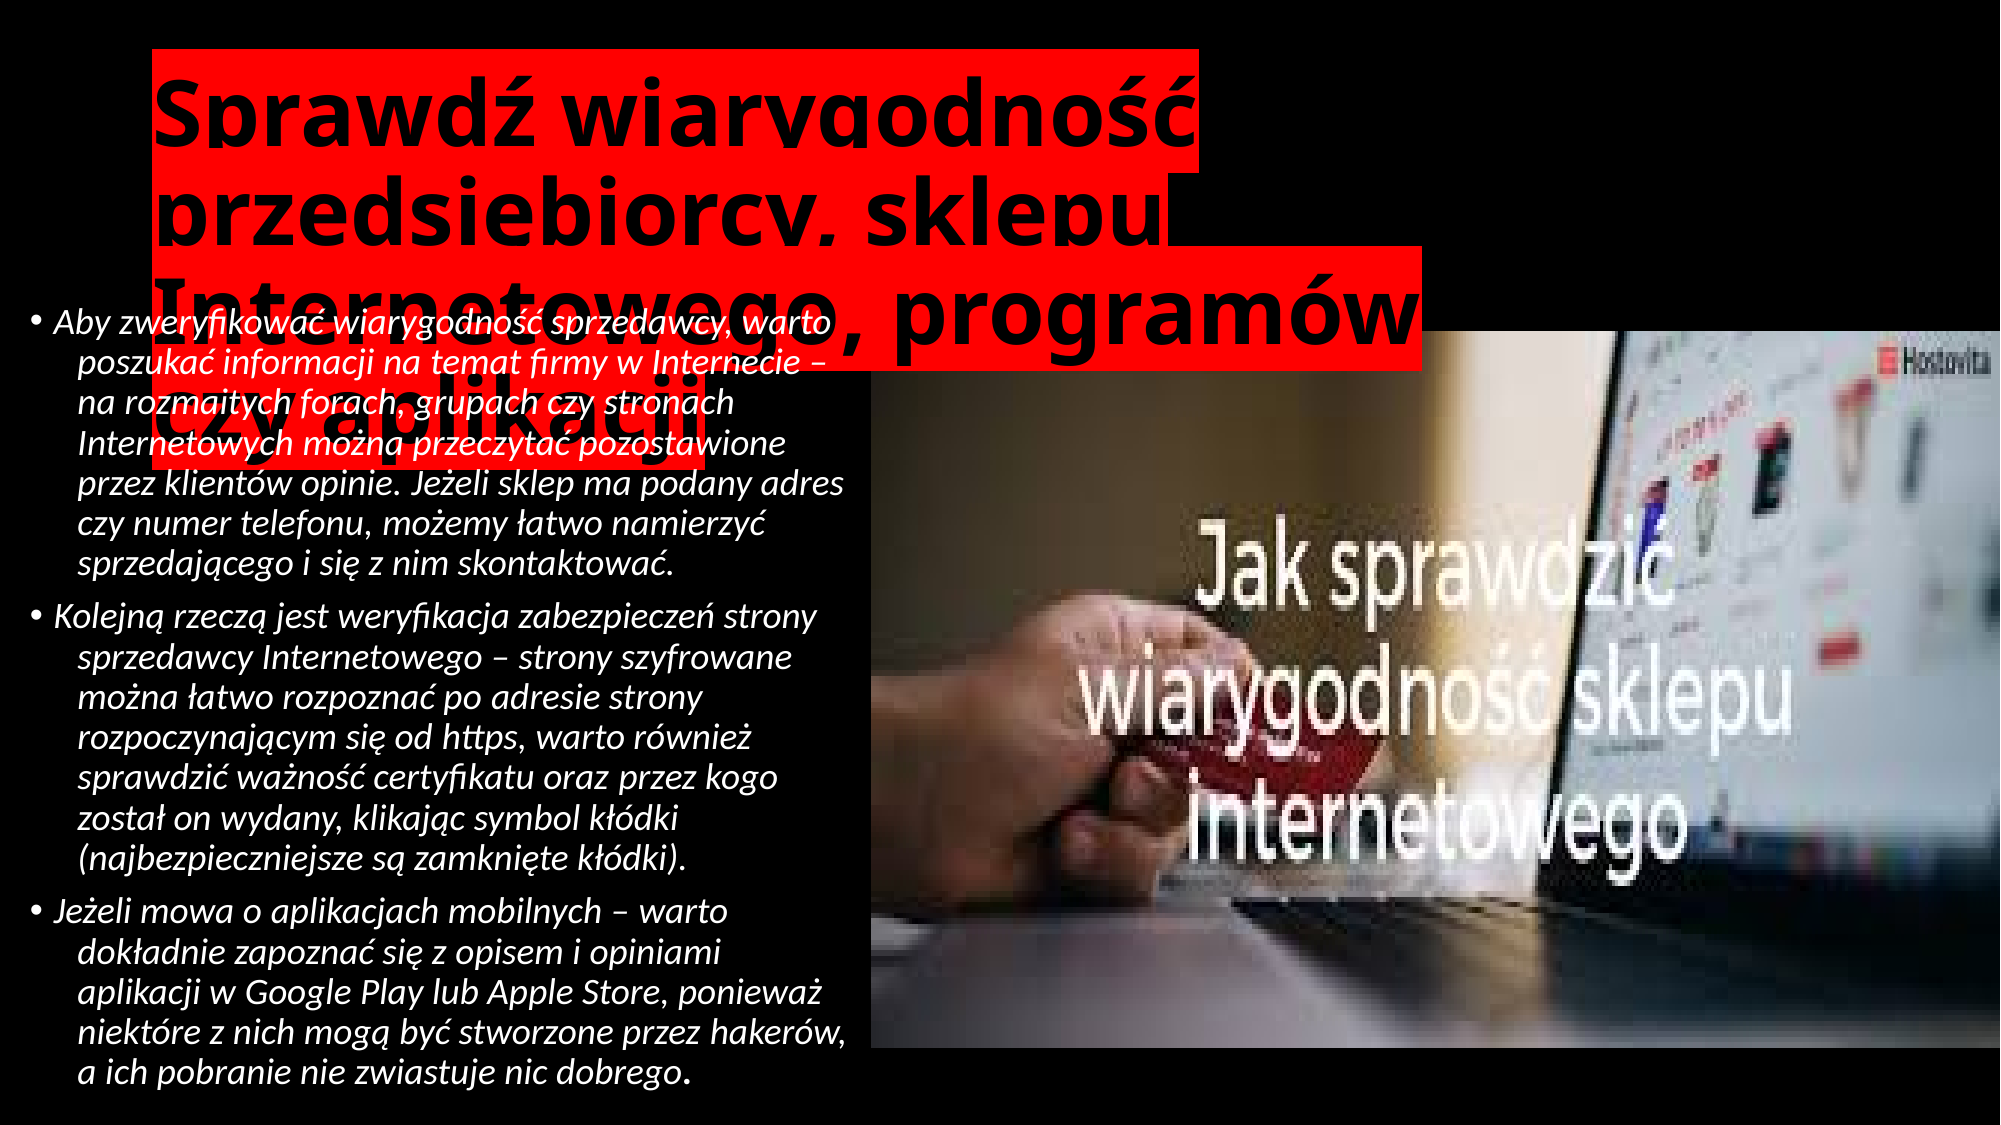

Sprawdź wiarygodność przedsiębiorcy, sklepu Internetowego, programów czy aplikacji
Aby zweryfikować wiarygodność sprzedawcy, warto poszukać informacji na temat firmy w Internecie – na rozmaitych forach, grupach czy stronach Internetowych można przeczytać pozostawione przez klientów opinie. Jeżeli sklep ma podany adres czy numer telefonu, możemy łatwo namierzyć sprzedającego i się z nim skontaktować.
Kolejną rzeczą jest weryfikacja zabezpieczeń strony sprzedawcy Internetowego – strony szyfrowane można łatwo rozpoznać po adresie strony rozpoczynającym się od https, warto również sprawdzić ważność certyfikatu oraz przez kogo został on wydany, klikając symbol kłódki (najbezpieczniejsze są zamknięte kłódki).
Jeżeli mowa o aplikacjach mobilnych – warto dokładnie zapoznać się z opisem i opiniami aplikacji w Google Play lub Apple Store, ponieważ niektóre z nich mogą być stworzone przez hakerów, a ich pobranie nie zwiastuje nic dobrego.